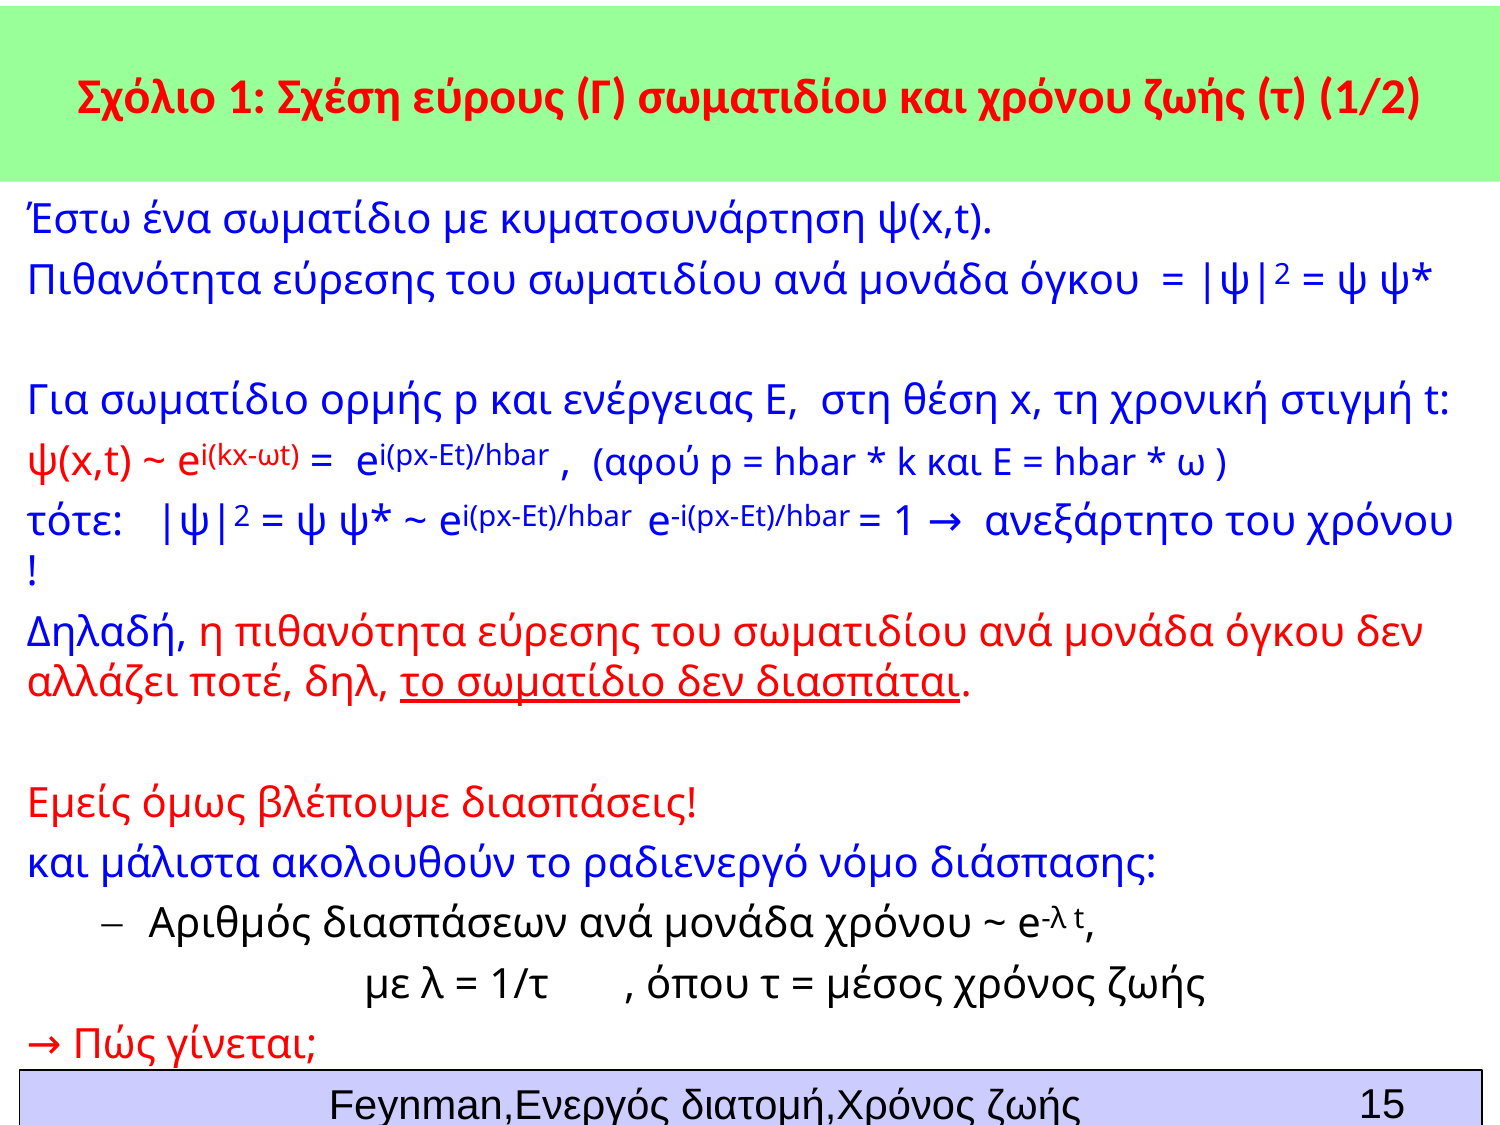

Σχόλιο 1: Σχέση εύρους (Γ) σωματιδίου και χρόνου ζωής (τ) (1/2)
Έστω ένα σωματίδιο με κυματοσυνάρτηση ψ(x,t).
Πιθανότητα εύρεσης του σωματιδίου ανά μονάδα όγκου = |ψ|2 = ψ ψ*
Για σωματίδιο ορμής p και ενέργειας Ε, στη θέση x, τη χρονική στιγμή t:
ψ(x,t) ~ ei(kx-ωt) =  ei(px-Et)/hbar ,  (αφού p = hbar * k και E = hbar * ω )
τότε: |ψ|2 = ψ ψ* ~ ei(px-Et)/hbar e-i(px-Et)/hbar = 1 → ανεξάρτητο του χρόνου !
Δηλαδή, η πιθανότητα εύρεσης του σωματιδίου ανά μονάδα όγκου δεν αλλάζει ποτέ, δηλ, το σωματίδιο δεν διασπάται.
Εμείς όμως βλέπουμε διασπάσεις!
και μάλιστα ακολουθούν το ραδιενεργό νόμο διάσπασης:
Αριθμός διασπάσεων ανά μονάδα χρόνου ~ e-λ t,
με λ = 1/τ , όπου τ = μέσος χρόνος ζωής
→ Πώς γίνεται;
15
Feynman,Eνεργός διατομή,Xρόνος ζωής